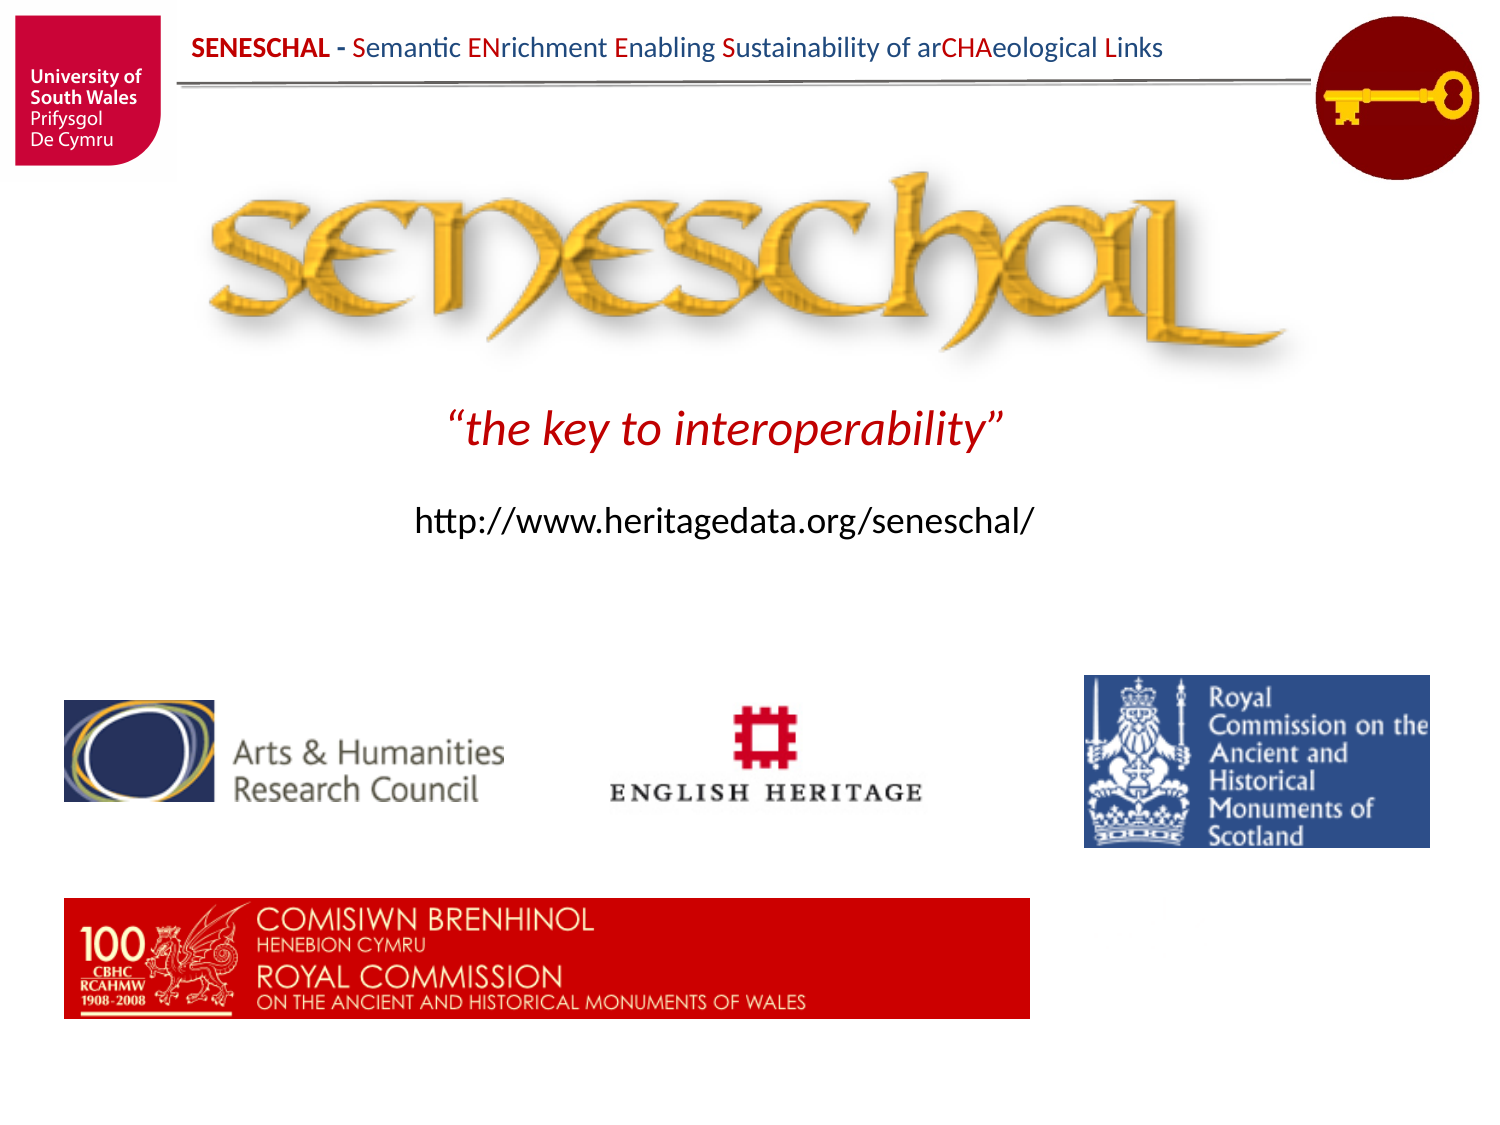

SENESCHAL - Semantic ENrichment Enabling Sustainability of arCHAeological Links
“the key to interoperability”
http://www.heritagedata.org/seneschal/
©University of Glamorgan